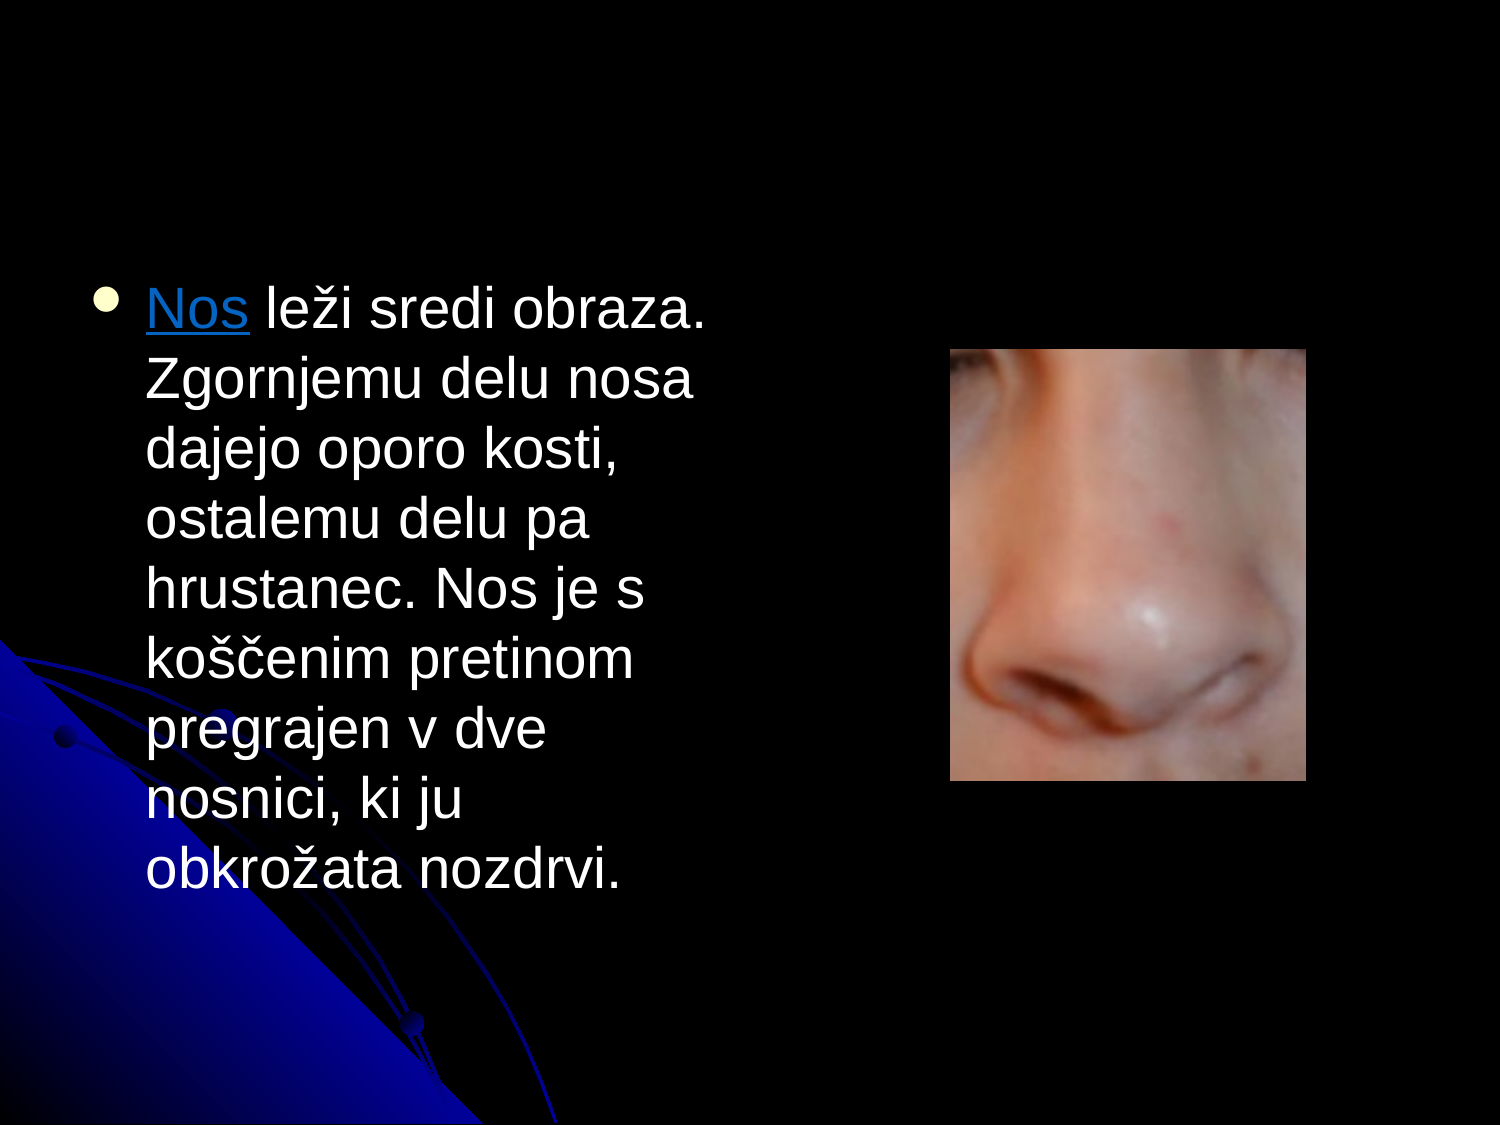

#
Nos leži sredi obraza. Zgornjemu delu nosa dajejo oporo kosti, ostalemu delu pa hrustanec. Nos je s koščenim pretinom pregrajen v dve nosnici, ki ju obkrožata nozdrvi.